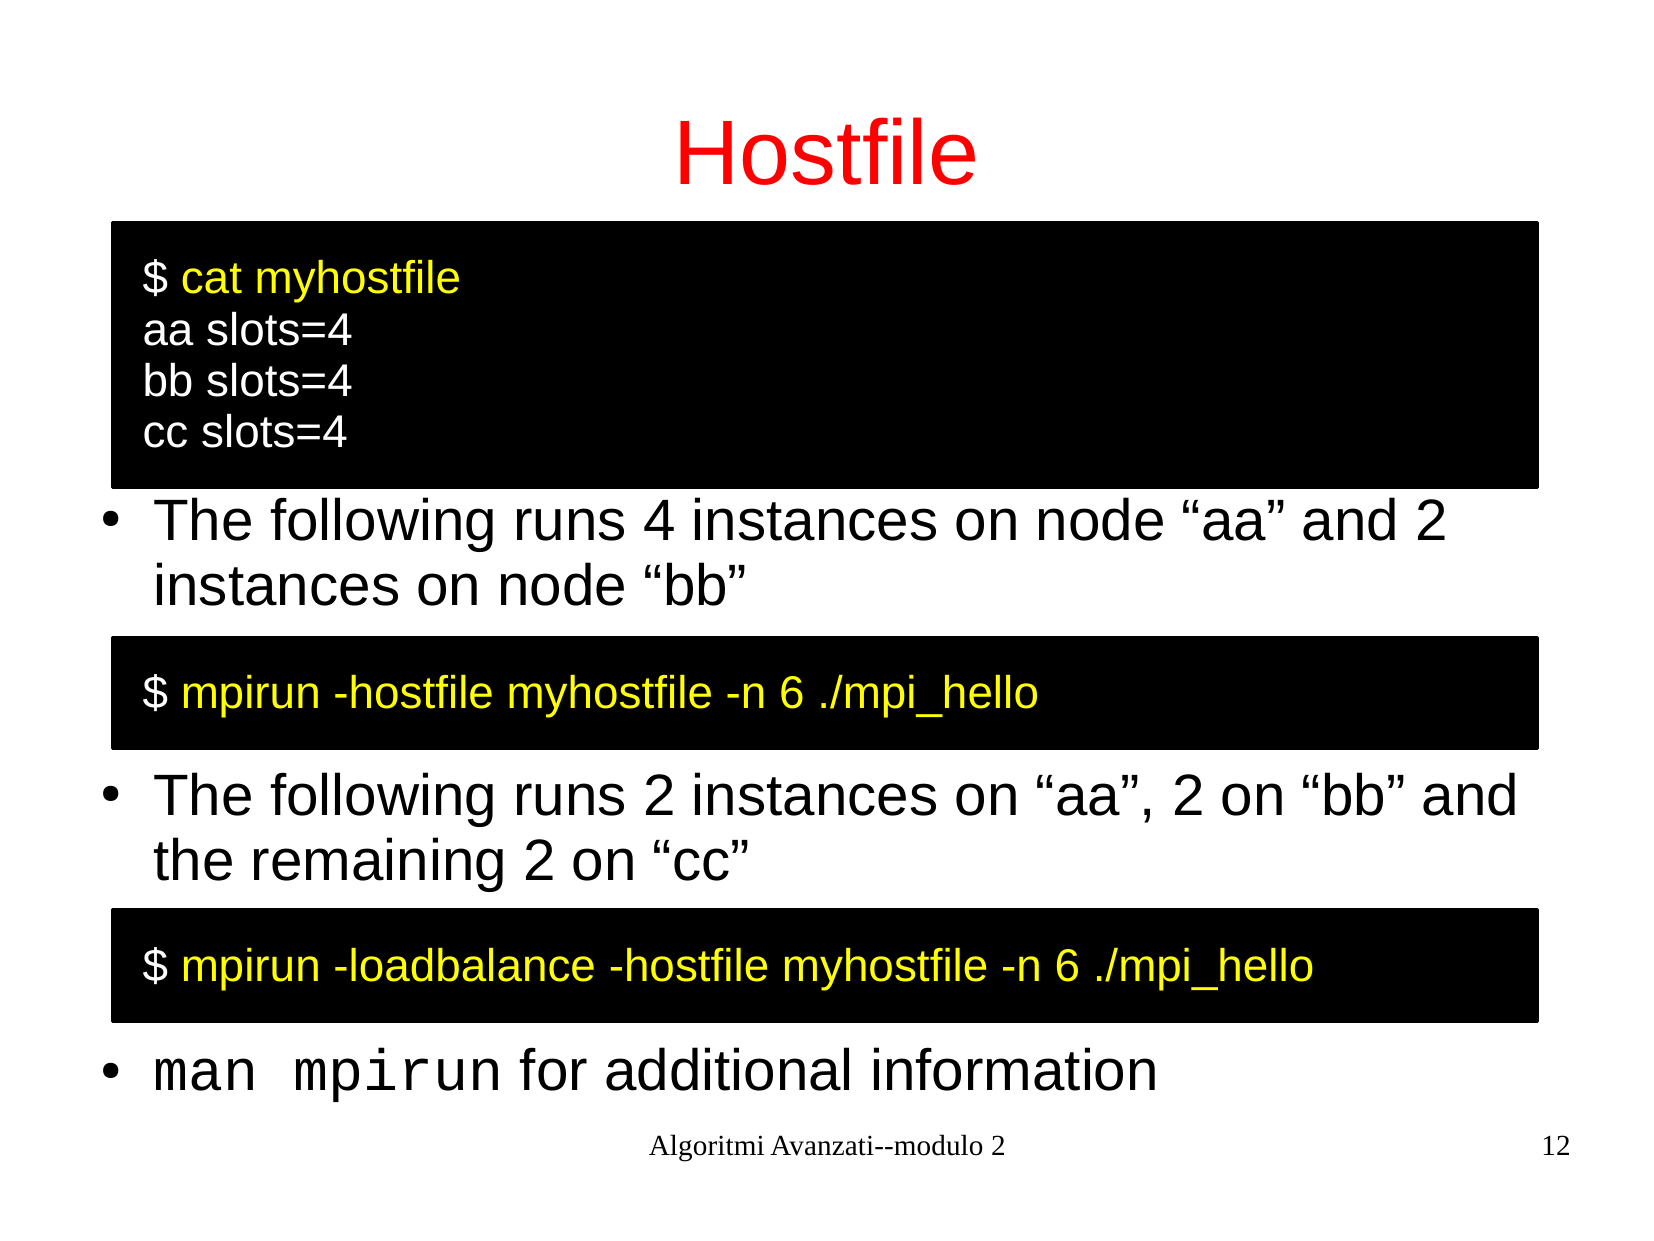

# Hostfile
$ cat myhostfile
aa slots=4
bb slots=4
cc slots=4
The following runs 4 instances on node “aa” and 2 instances on node “bb”
The following runs 2 instances on “aa”, 2 on “bb” and the remaining 2 on “cc”
man mpirun for additional information
$ mpirun -hostfile myhostfile -n 6 ./mpi_hello
$ mpirun -loadbalance -hostfile myhostfile -n 6 ./mpi_hello
Algoritmi Avanzati--modulo 2
12